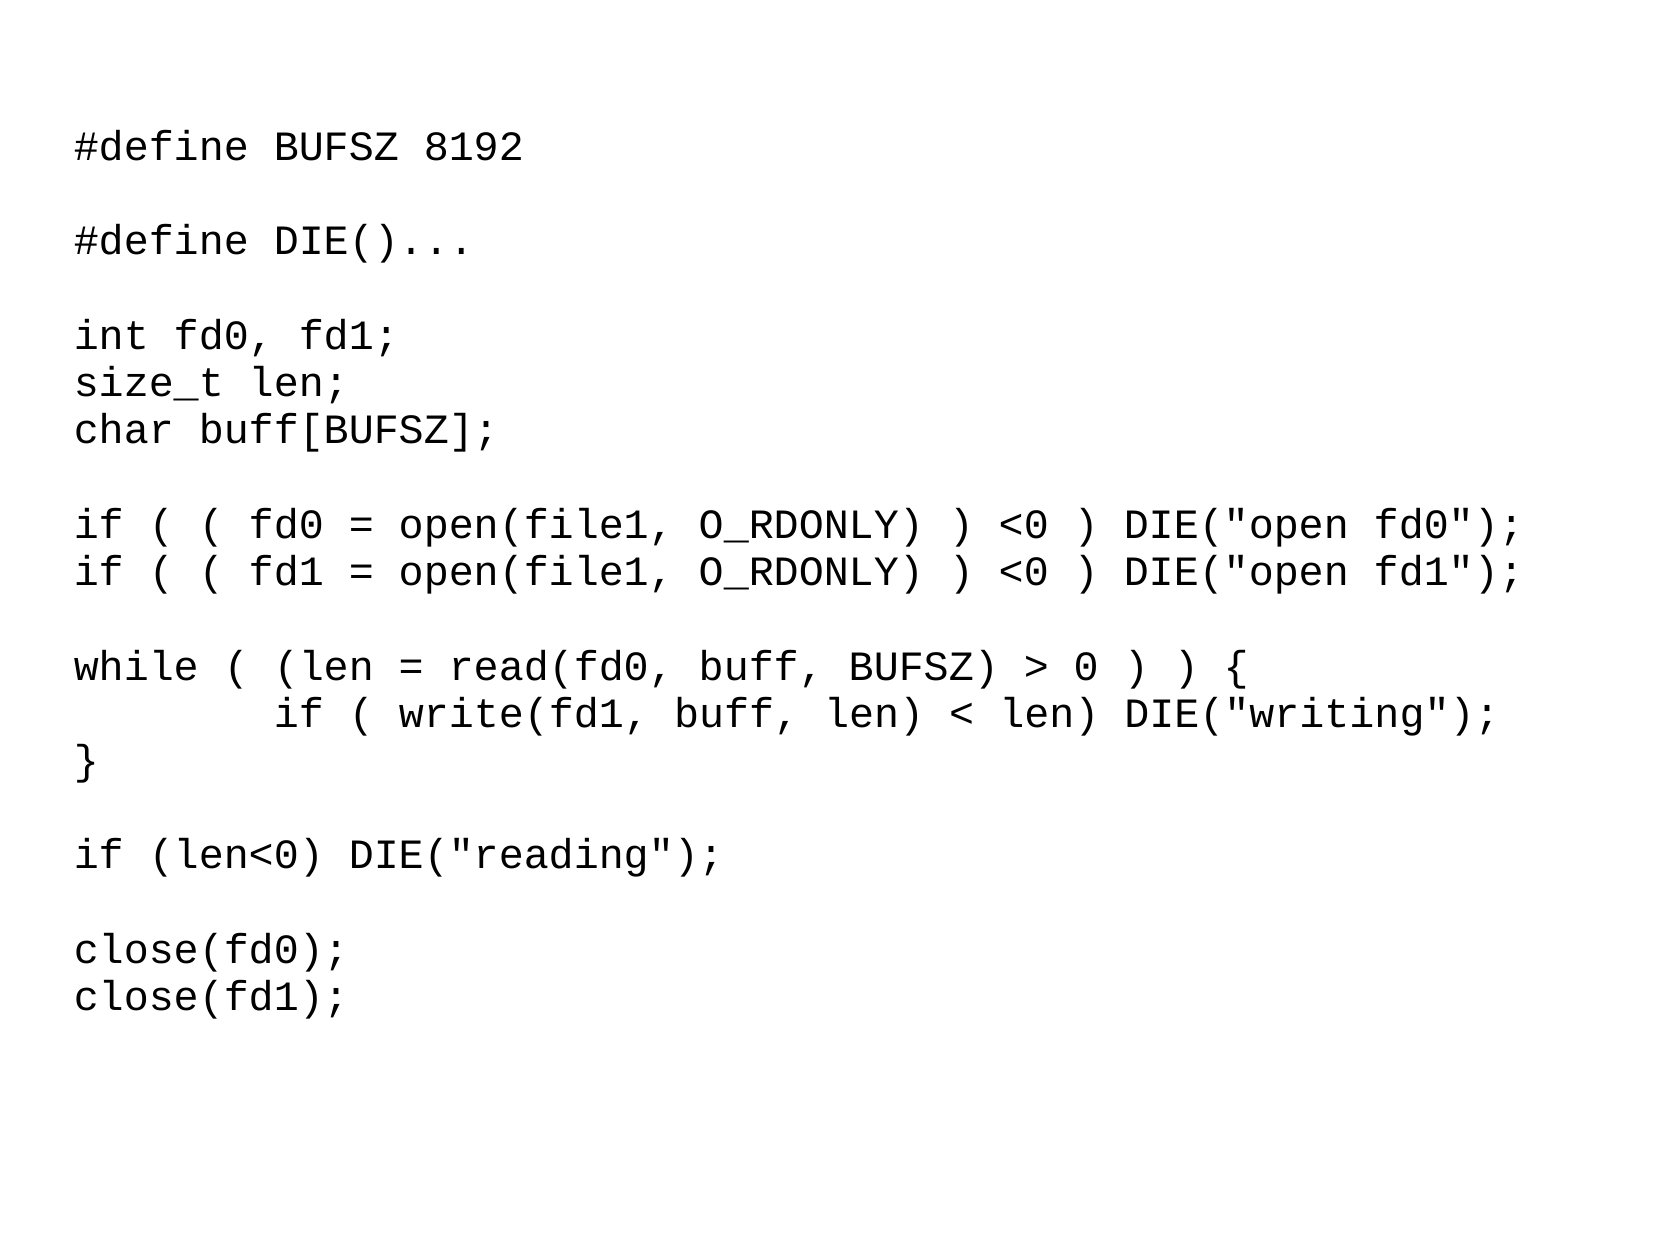

#define BUFSZ 8192
#define DIE()...
int fd0, fd1;
size_t len;
char buff[BUFSZ];
if ( ( fd0 = open(file1, O_RDONLY) ) <0 ) DIE("open fd0");
if ( ( fd1 = open(file1, O_RDONLY) ) <0 ) DIE("open fd1");
while ( (len = read(fd0, buff, BUFSZ) > 0 ) ) {
 if ( write(fd1, buff, len) < len) DIE("writing");
}
if (len<0) DIE("reading");
close(fd0);
close(fd1);